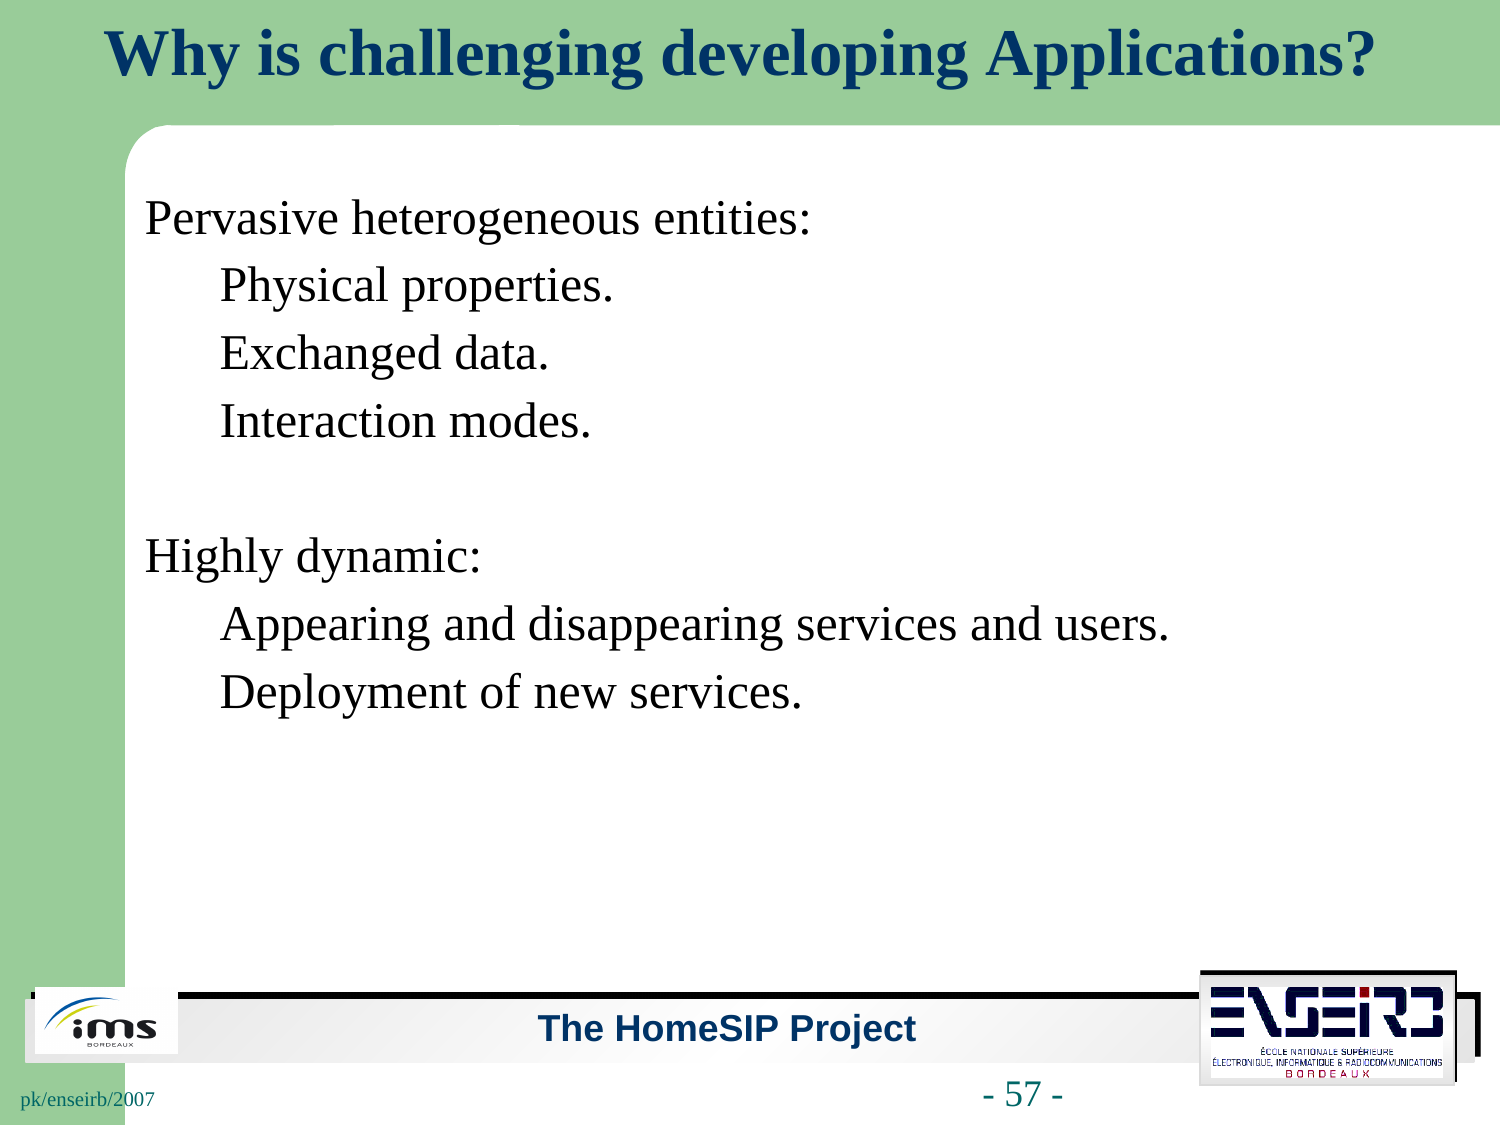

Why is challenging developing Applications?
Pervasive heterogeneous entities:
Physical properties.
Exchanged data.
Interaction modes.
Highly dynamic:
Appearing and disappearing services and users.
Deployment of new services.